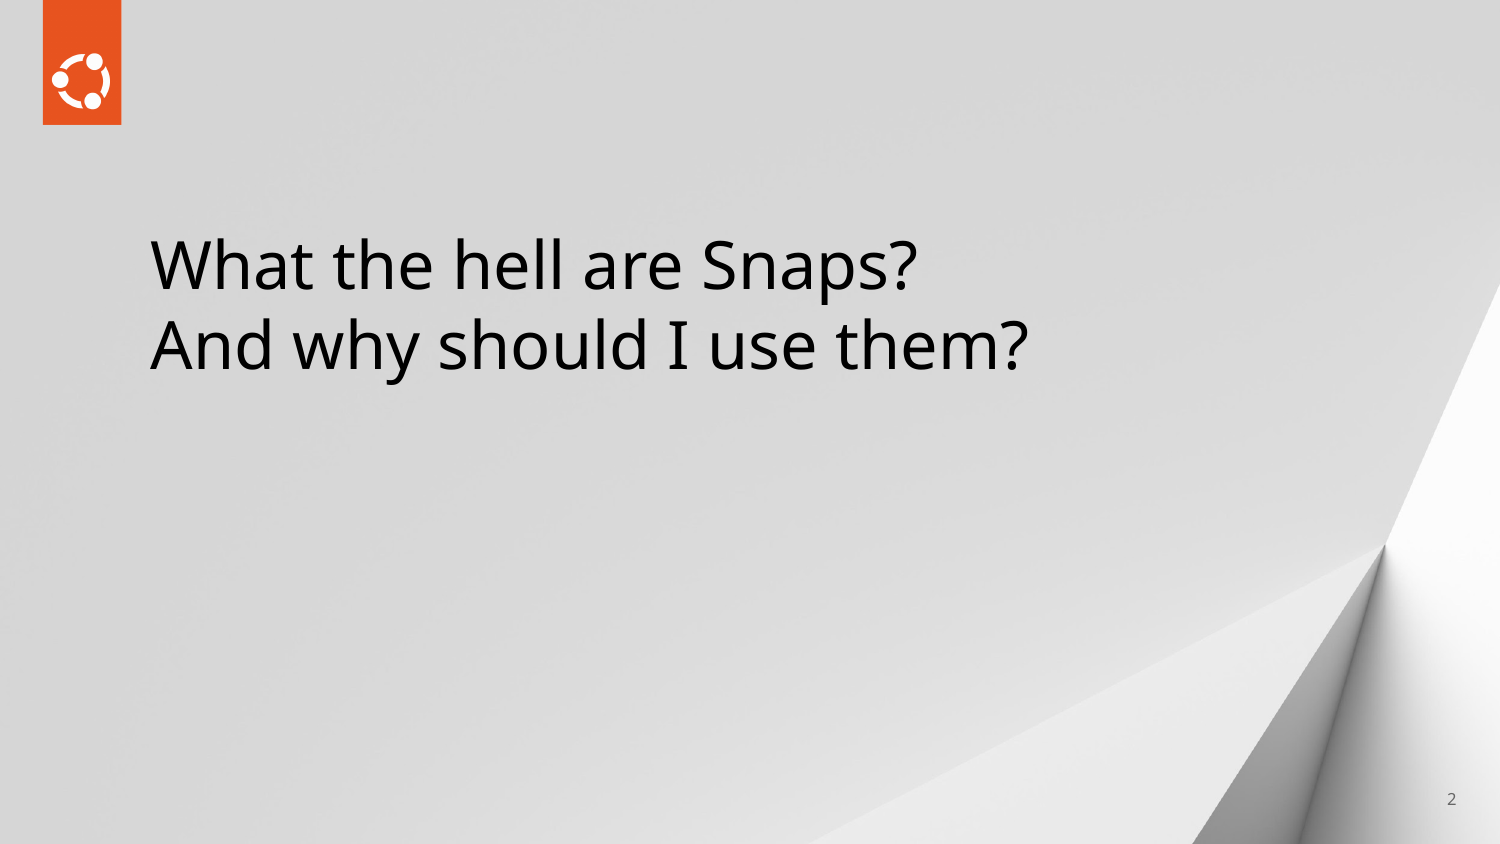

What the hell are Snaps?
And why should I use them?
#